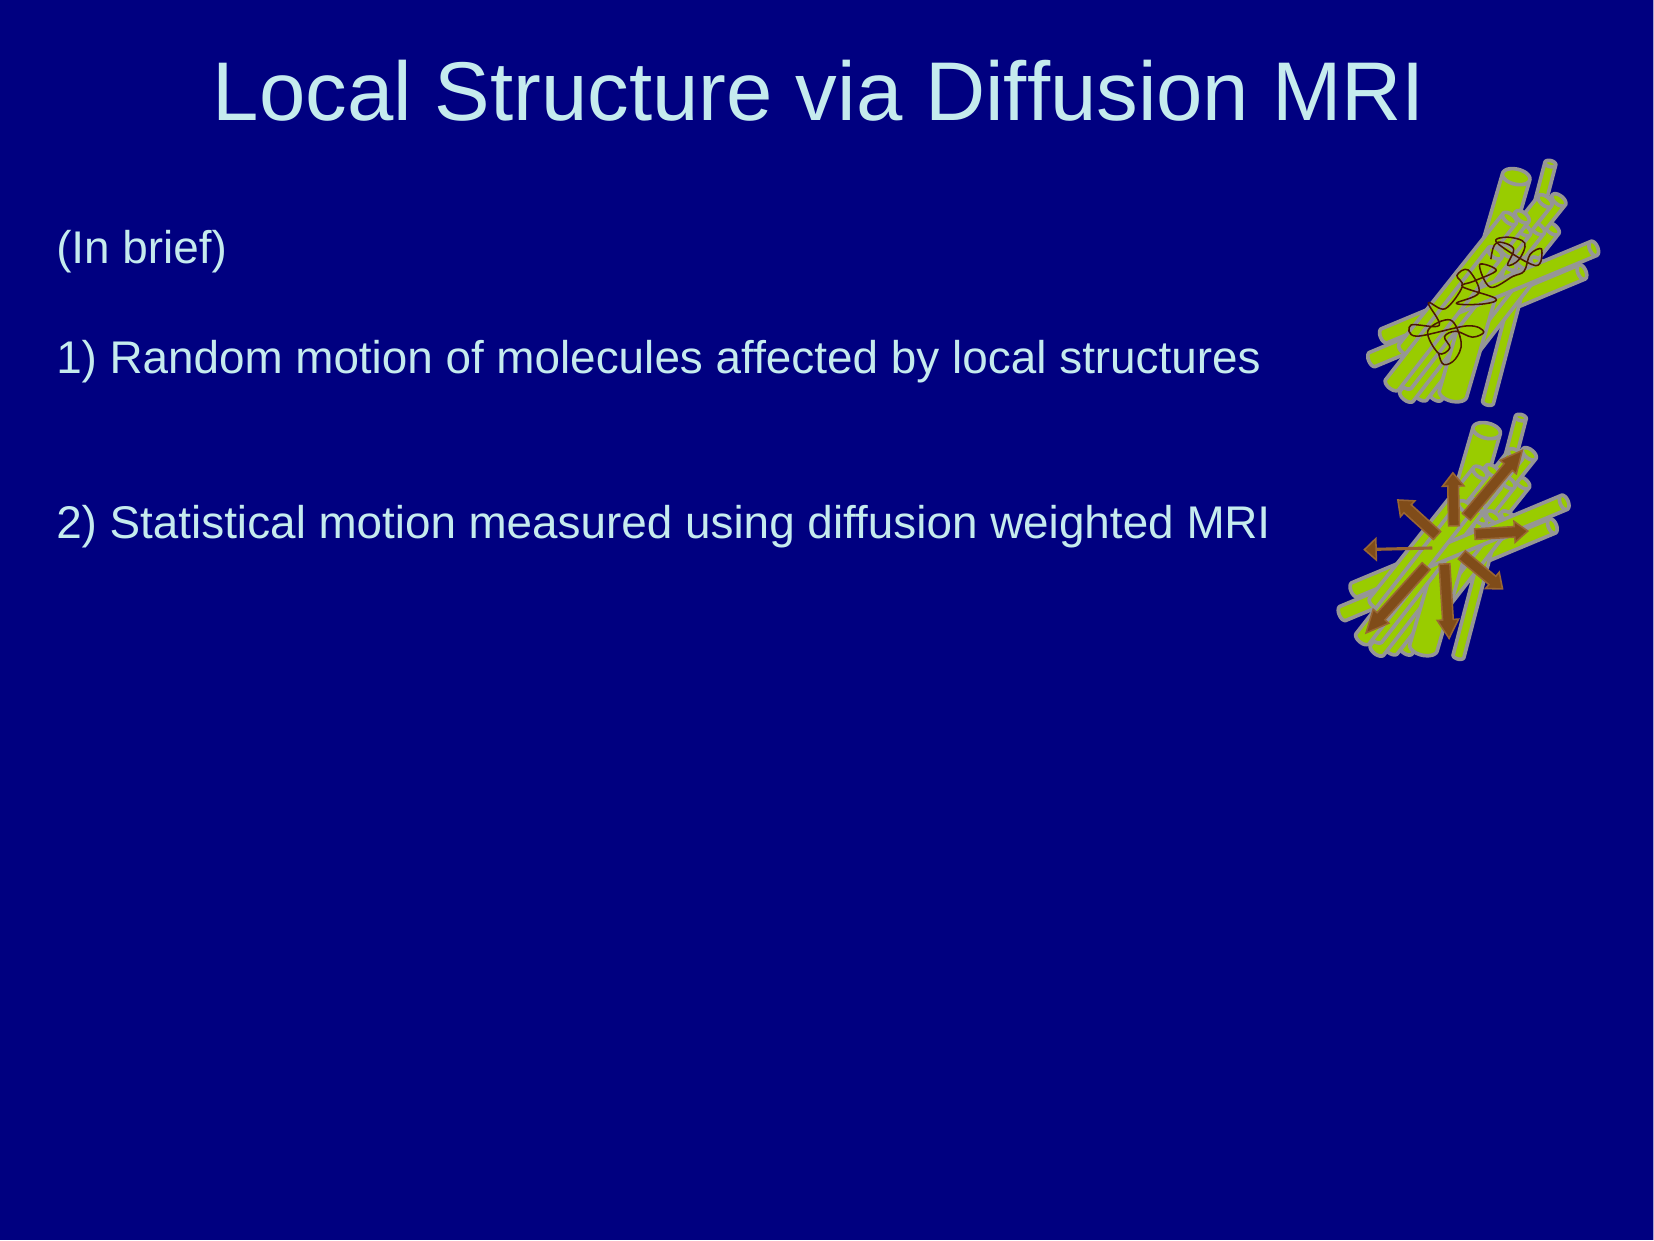

# Local Structure via Diffusion MRI
(In brief)
1) Random motion of molecules affected by local structures
2) Statistical motion measured using diffusion weighted MRI